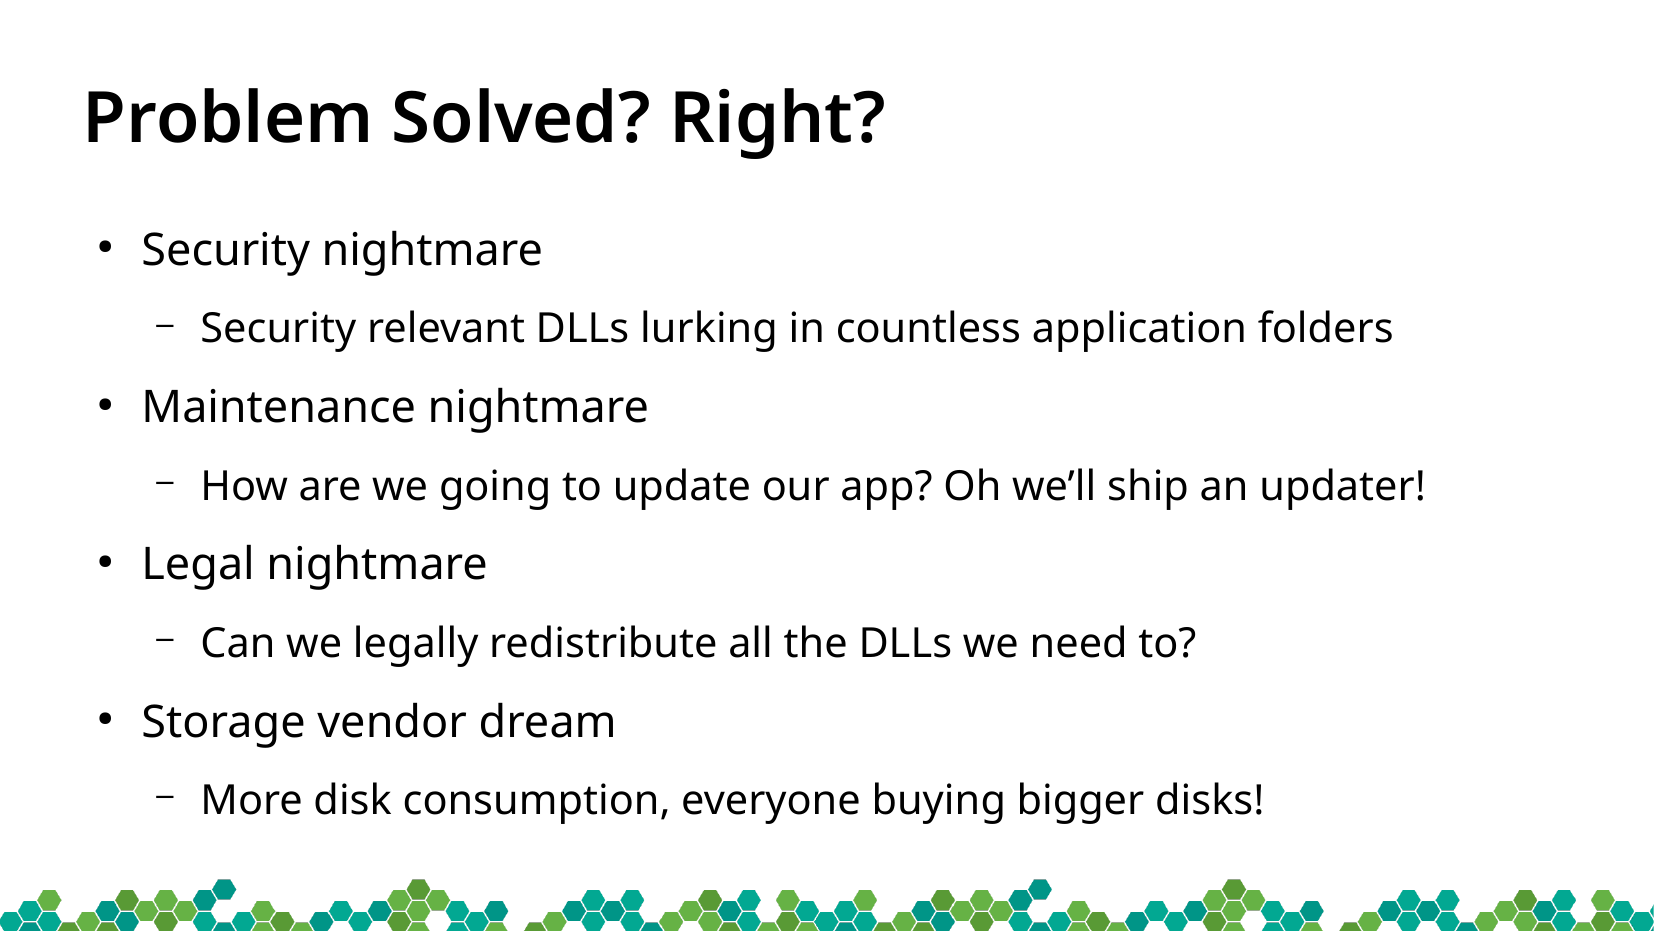

# Problem Solved? Right?
Security nightmare
Security relevant DLLs lurking in countless application folders
Maintenance nightmare
How are we going to update our app? Oh we’ll ship an updater!
Legal nightmare
Can we legally redistribute all the DLLs we need to?
Storage vendor dream
More disk consumption, everyone buying bigger disks!